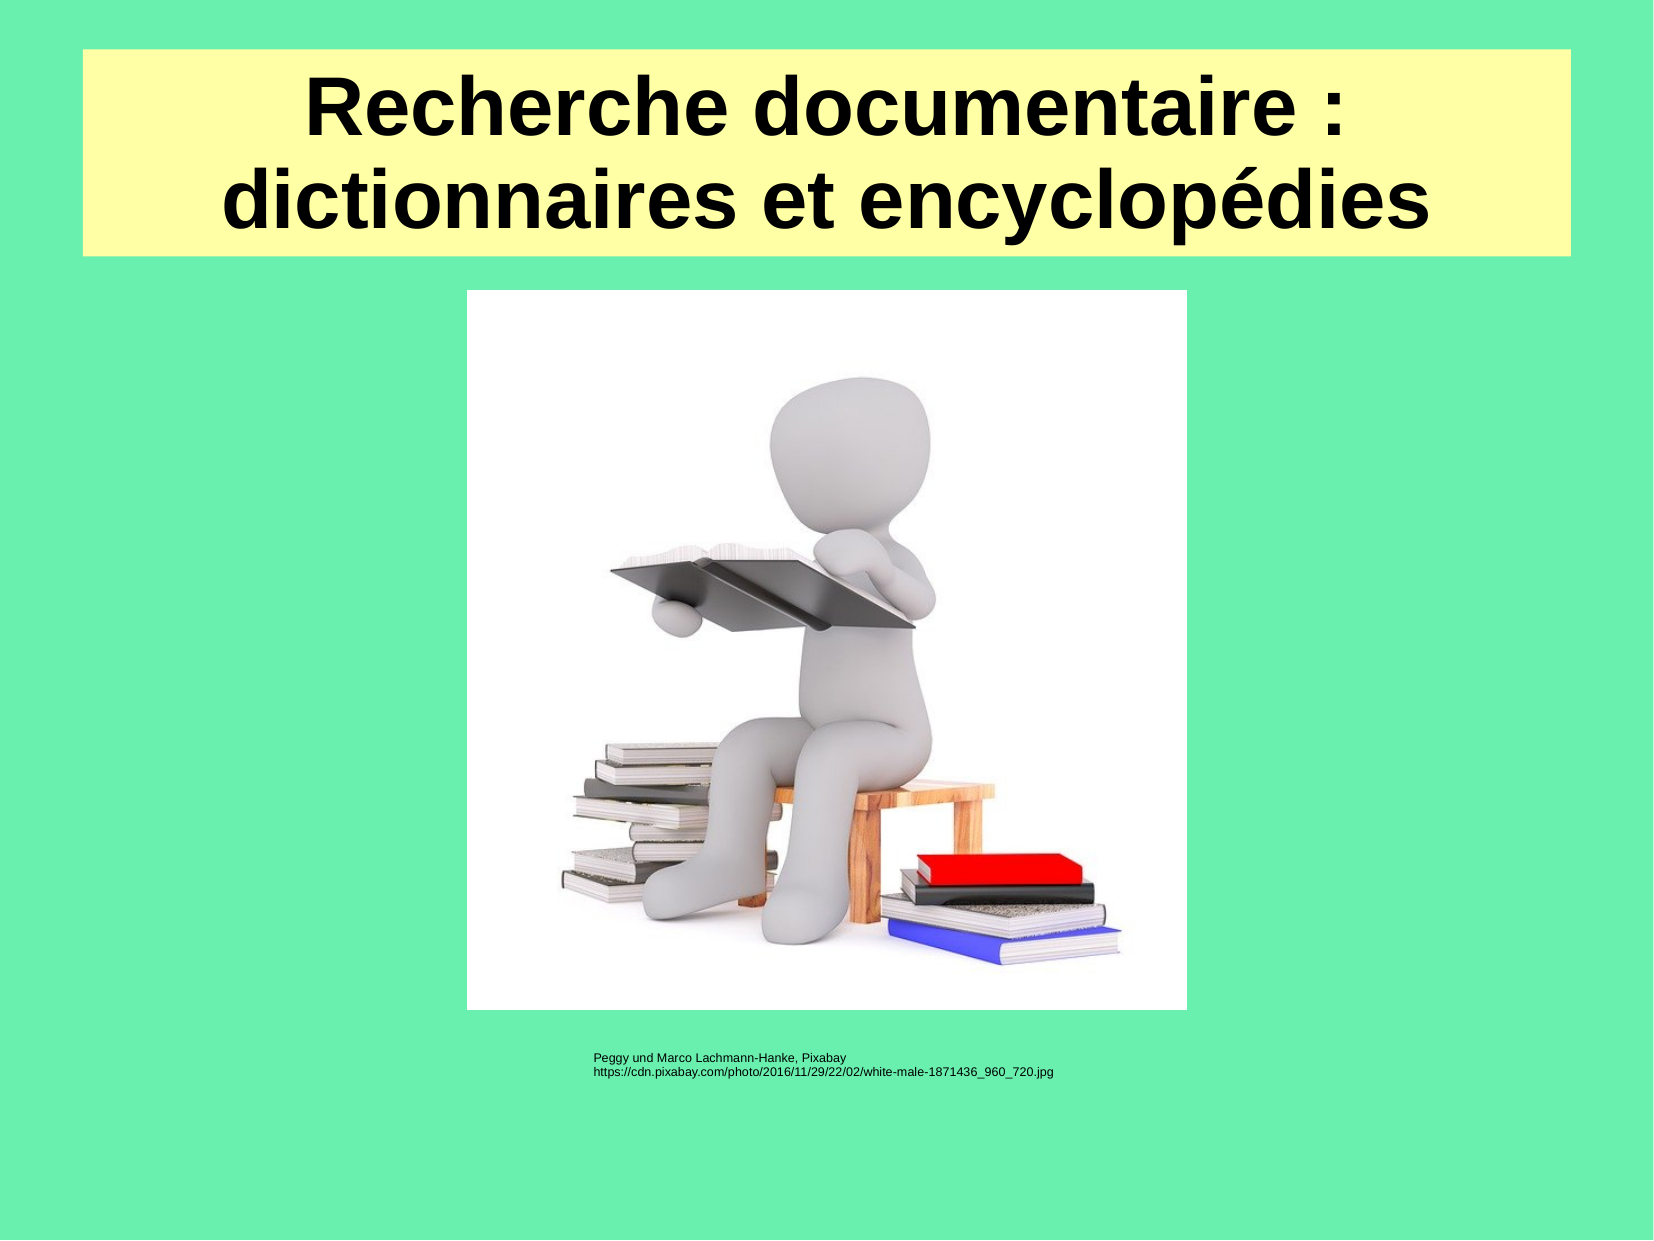

# Recherche documentaire : dictionnaires et encyclopédies
Peggy und Marco Lachmann-Hanke, Pixabay
https://cdn.pixabay.com/photo/2016/11/29/22/02/white-male-1871436_960_720.jpg